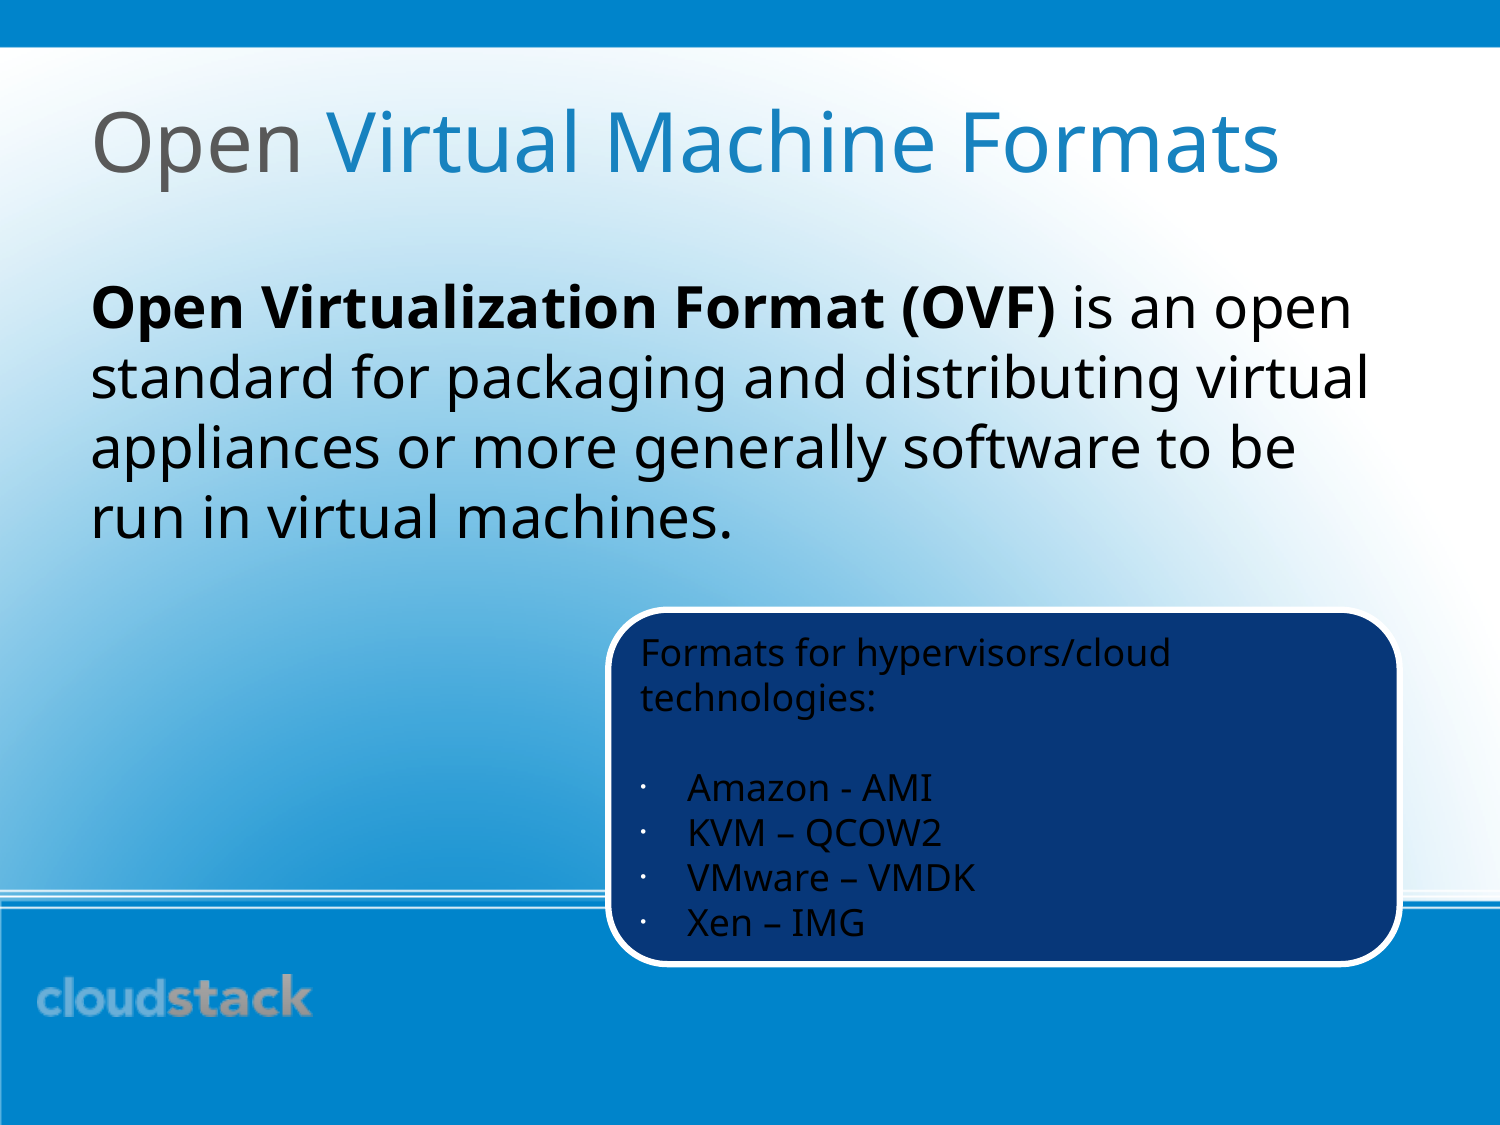

# Open Virtual Machine Formats
Open Virtualization Format (OVF) is an open standard for packaging and distributing virtual appliances or more generally software to be run in virtual machines.
Formats for hypervisors/cloud technologies:
Amazon - AMI
KVM – QCOW2
VMware – VMDK
Xen – IMG